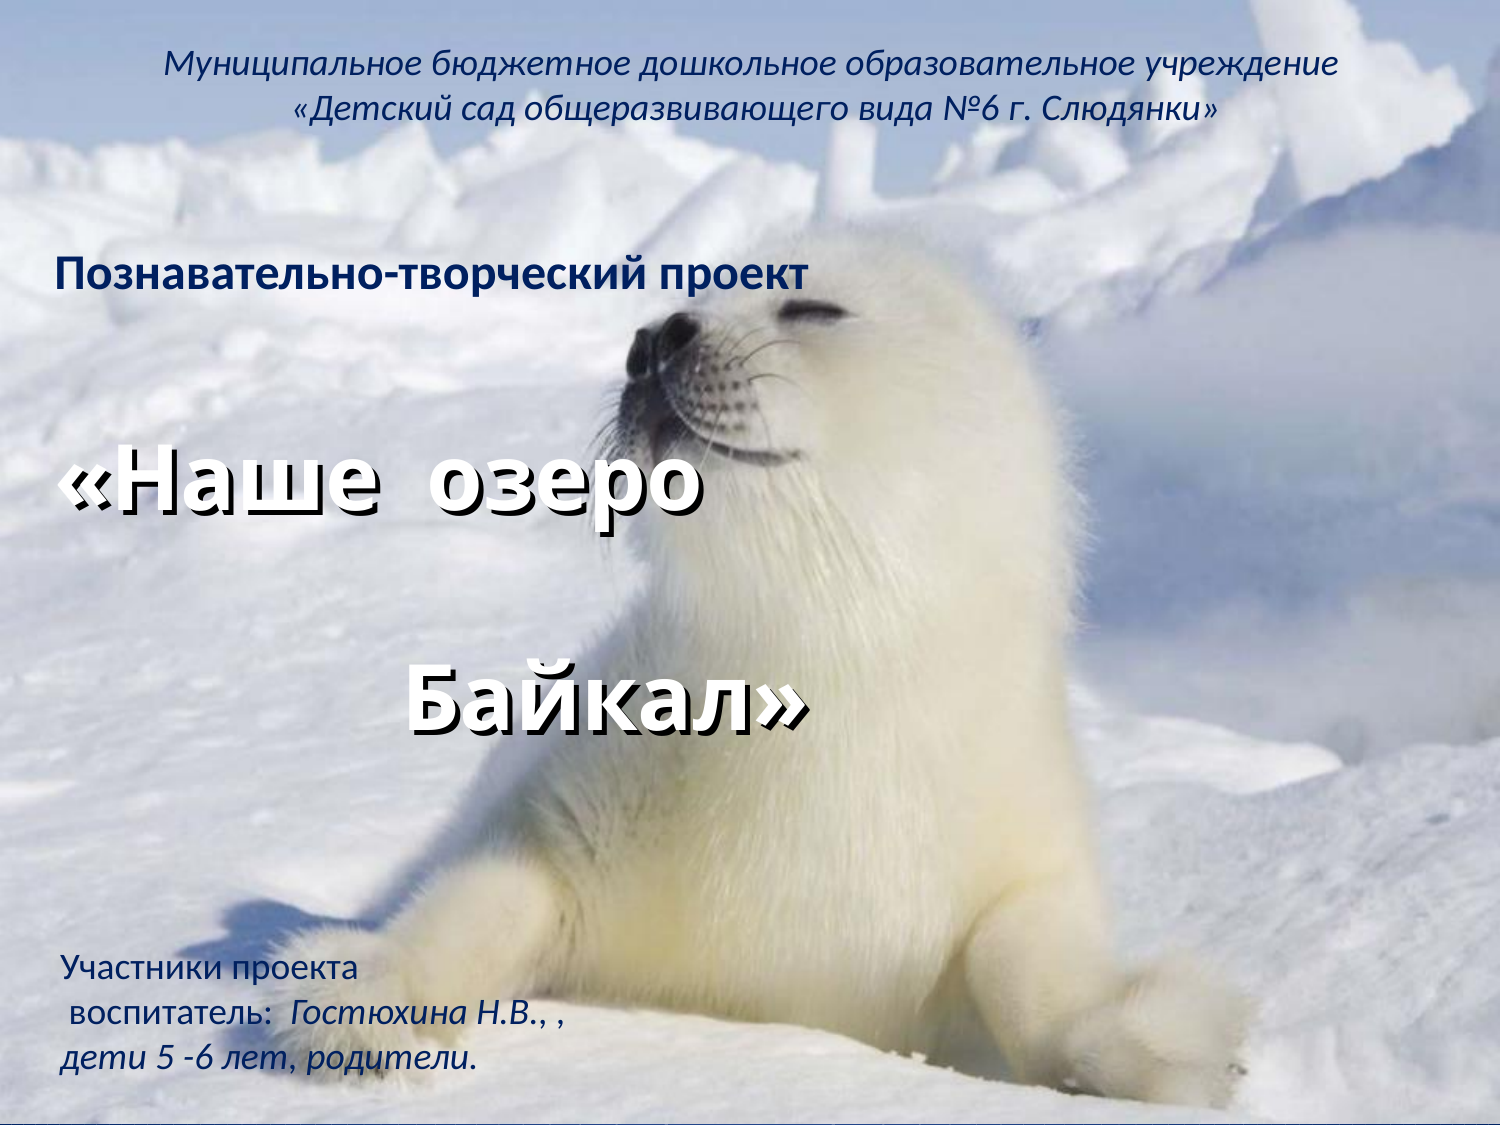

Муниципальное бюджетное дошкольное образовательное учреждение
«Детский сад общеразвивающего вида №6 г. Слюдянки»
Познавательно-творческий проект
«Наше озеро
Байкал»
Участники проекта
 воспитатель: Гостюхина Н.В., ,
дети 5 -6 лет, родители.